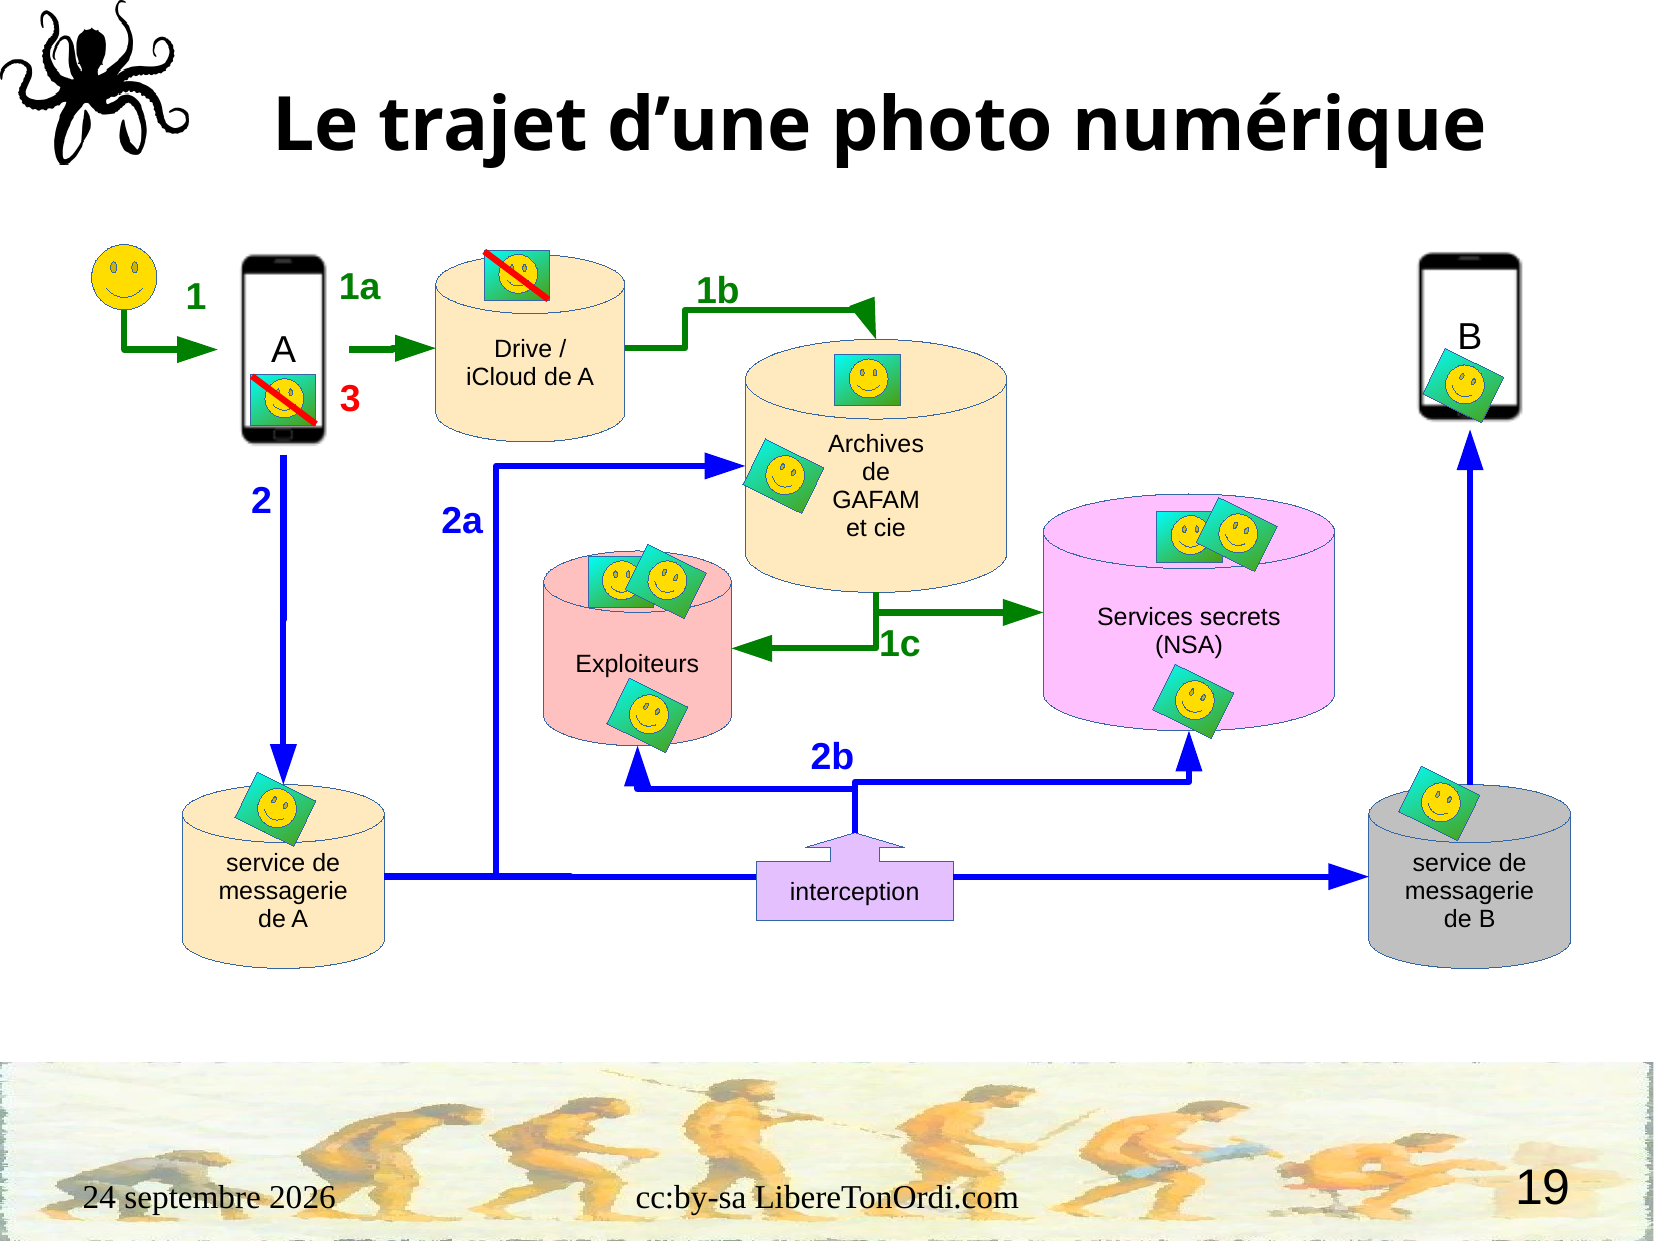

# Le trajet d’une photo numérique
B
A
Drive /
iCloud de A
1a
1b
1
Archives
de
GAFAM
et cie
3
2
2a
Services secrets
(NSA)
Exploiteurs
1c
2b
service de
messagerie
de A
service de
messagerie
de B
interception
cc:by-sa LibereTonOrdi.com
19